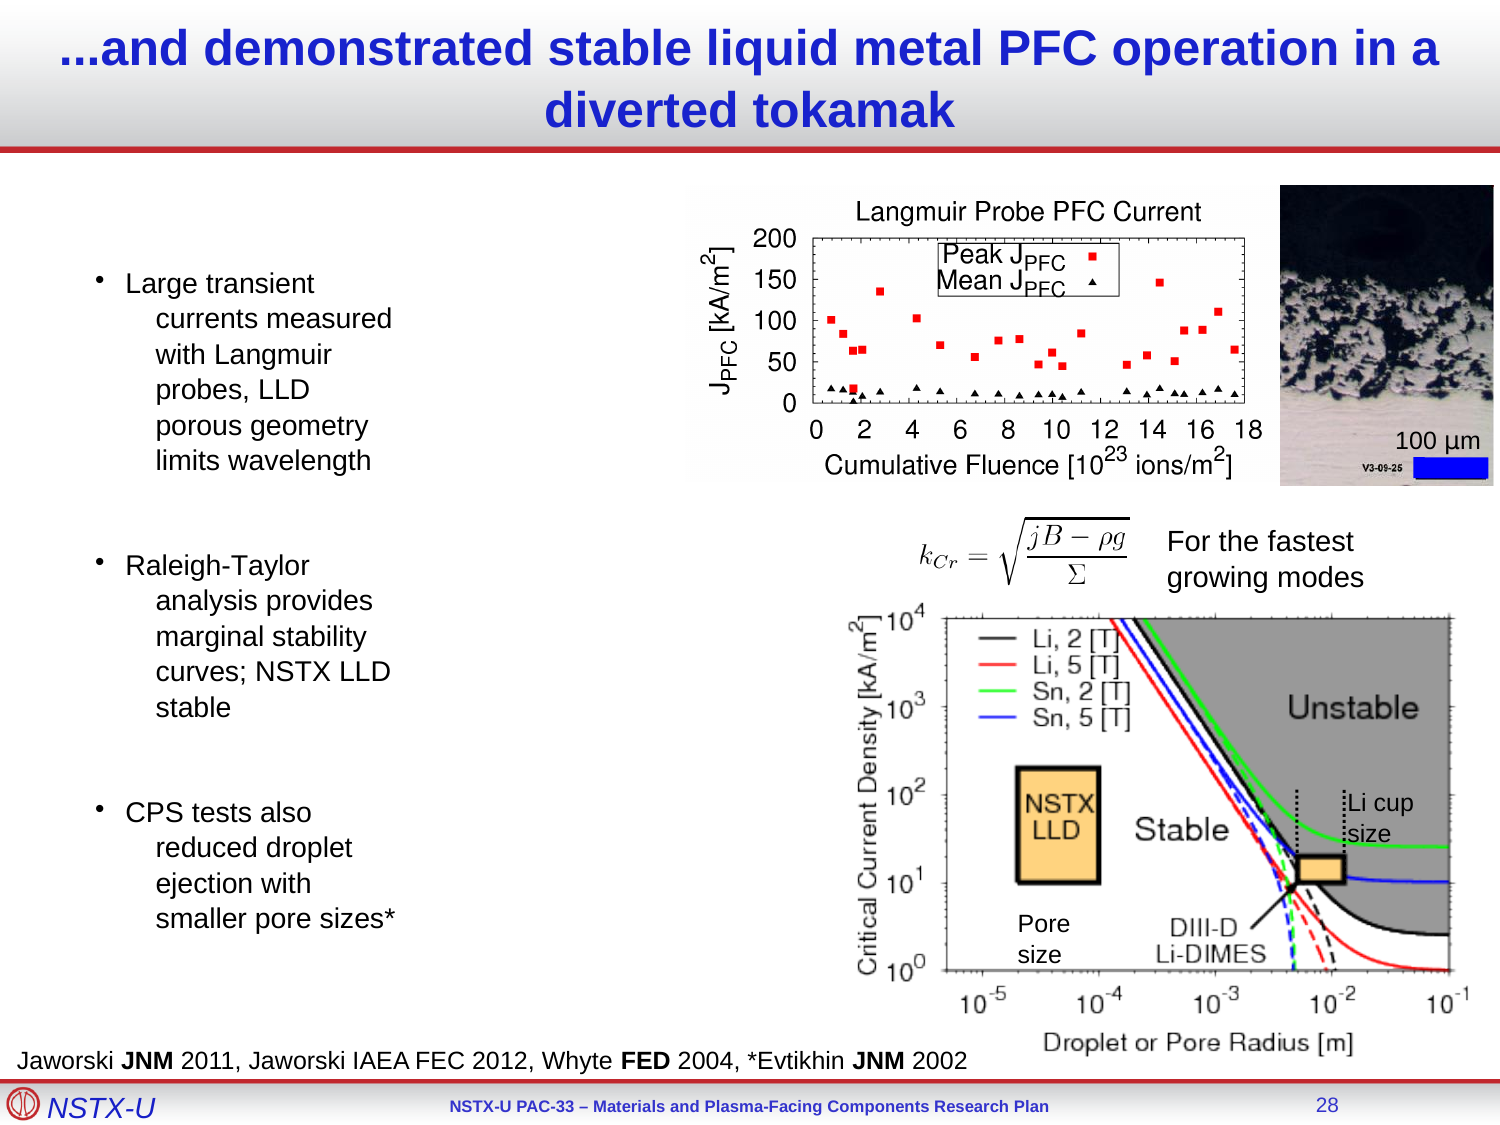

# ...and demonstrated stable liquid metal PFC operation in a diverted tokamak
Large transient currents measured with Langmuir probes, LLD porous geometry limits wavelength
Raleigh-Taylor analysis provides marginal stability curves; NSTX LLD stable
CPS tests also reduced droplet ejection with smaller pore sizes*
100 μm
For the fastest growing modes
Li cup
size
Pore
size
Jaworski JNM 2011, Jaworski IAEA FEC 2012, Whyte FED 2004, *Evtikhin JNM 2002